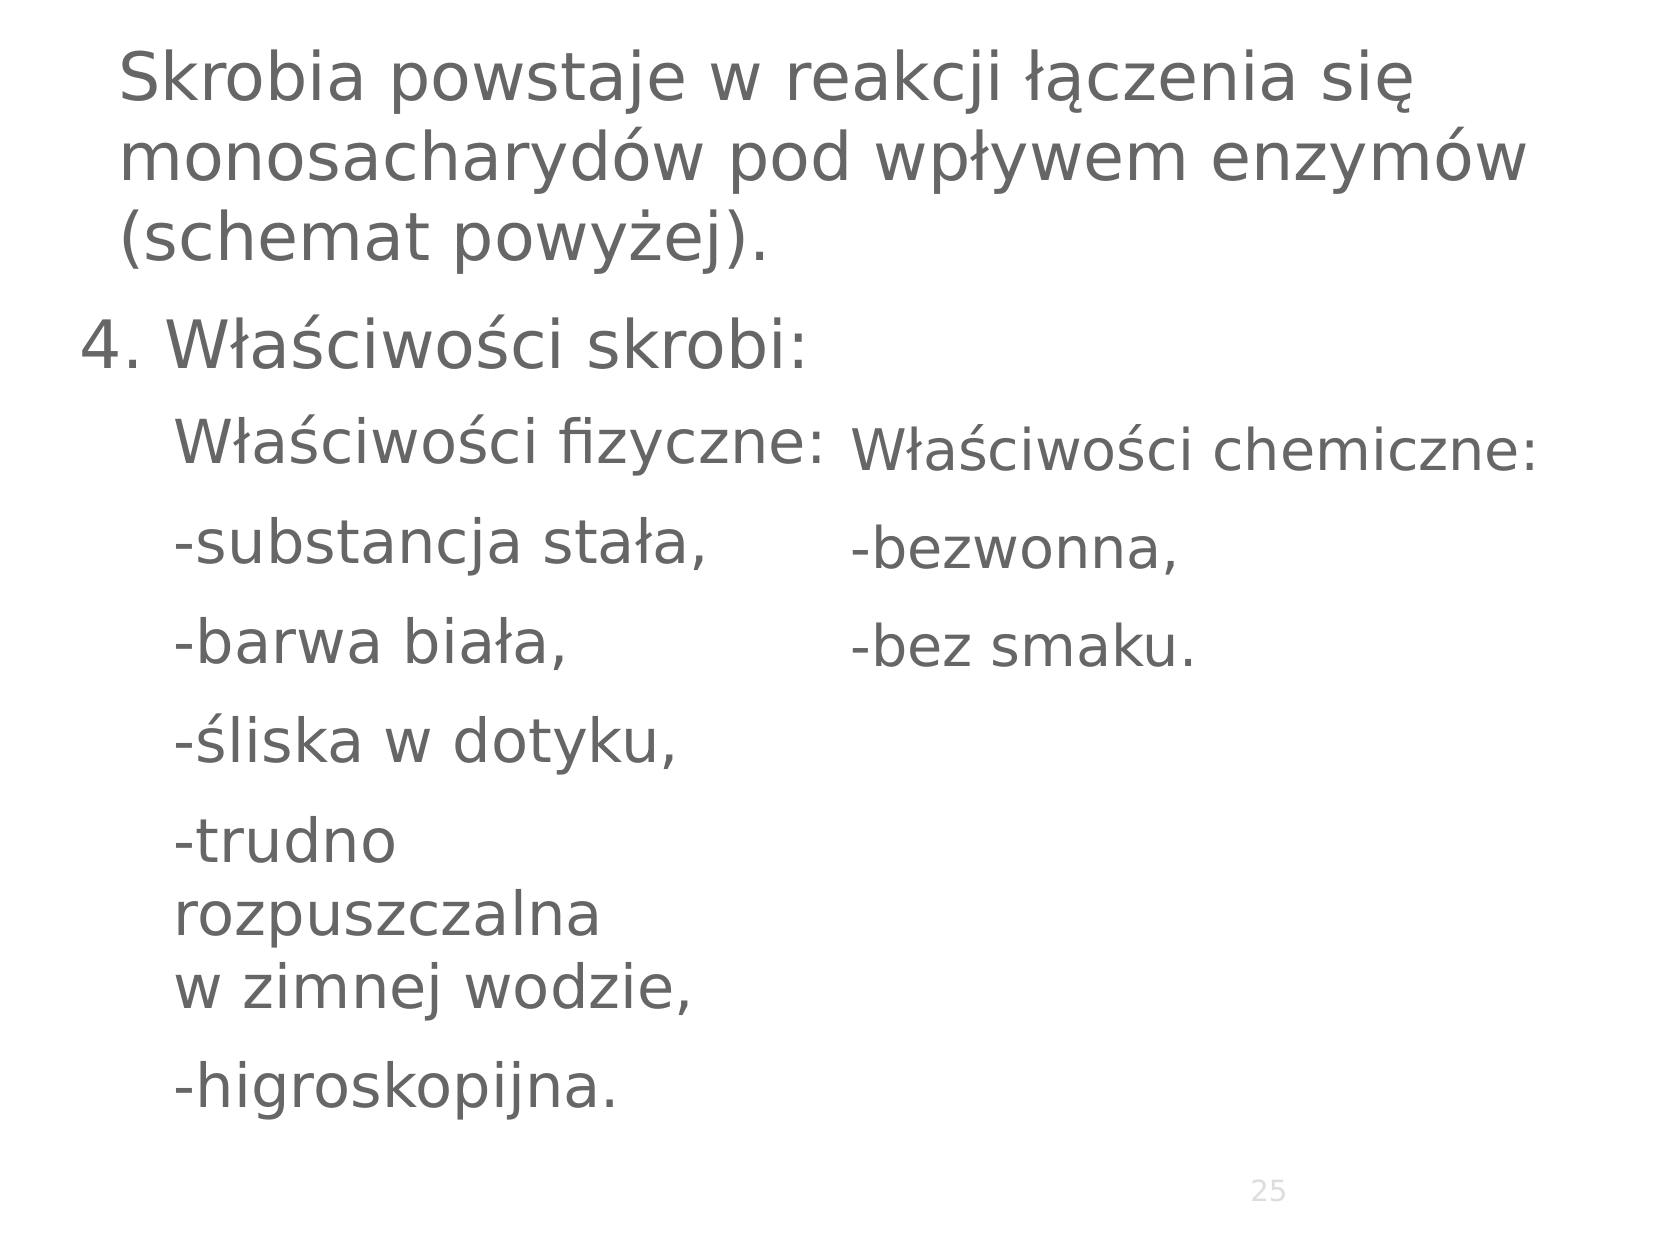

Skrobia powstaje w reakcji łączenia się monosacharydów pod wpływem enzymów (schemat powyżej).
# 4. Właściwości skrobi:
Właściwości fizyczne:
-substancja stała,
-barwa biała,
-śliska w dotyku,
-trudno rozpuszczalna w zimnej wodzie,
-higroskopijna.
Właściwości chemiczne:
-bezwonna,
-bez smaku.